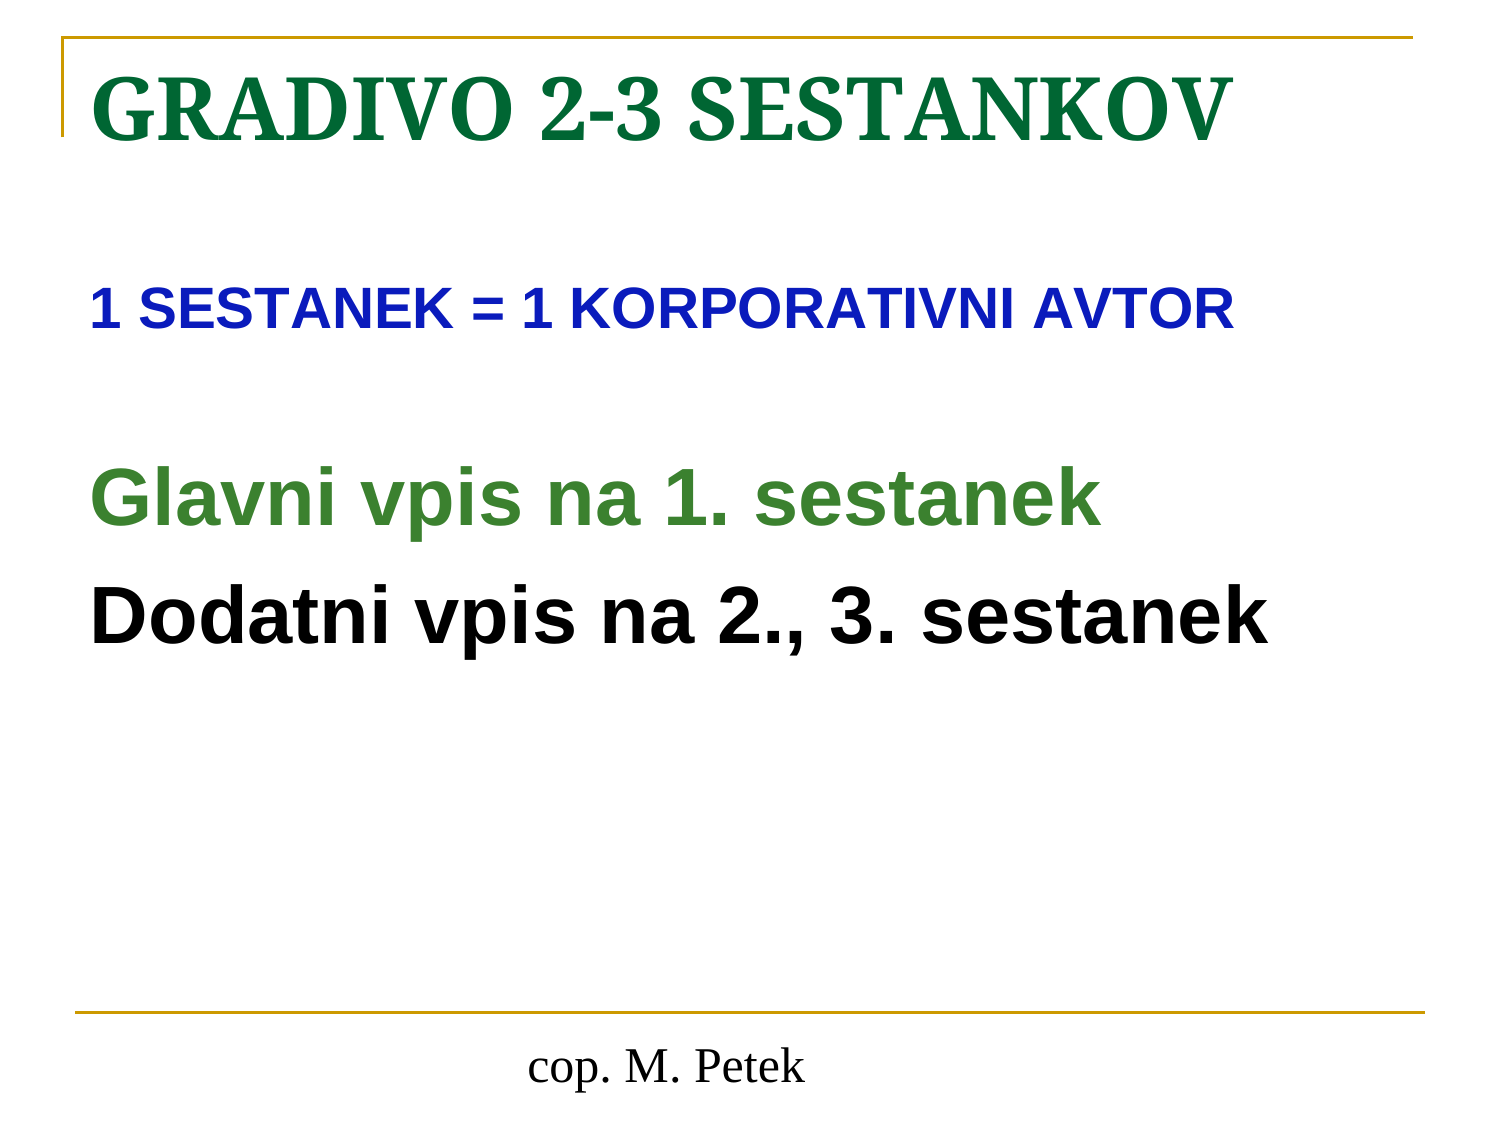

# GRADIVO 2-3 SESTANKOV
1 SESTANEK = 1 KORPORATIVNI AVTOR
Glavni vpis na 1. sestanek
Dodatni vpis na 2., 3. sestanek
cop. M. Petek